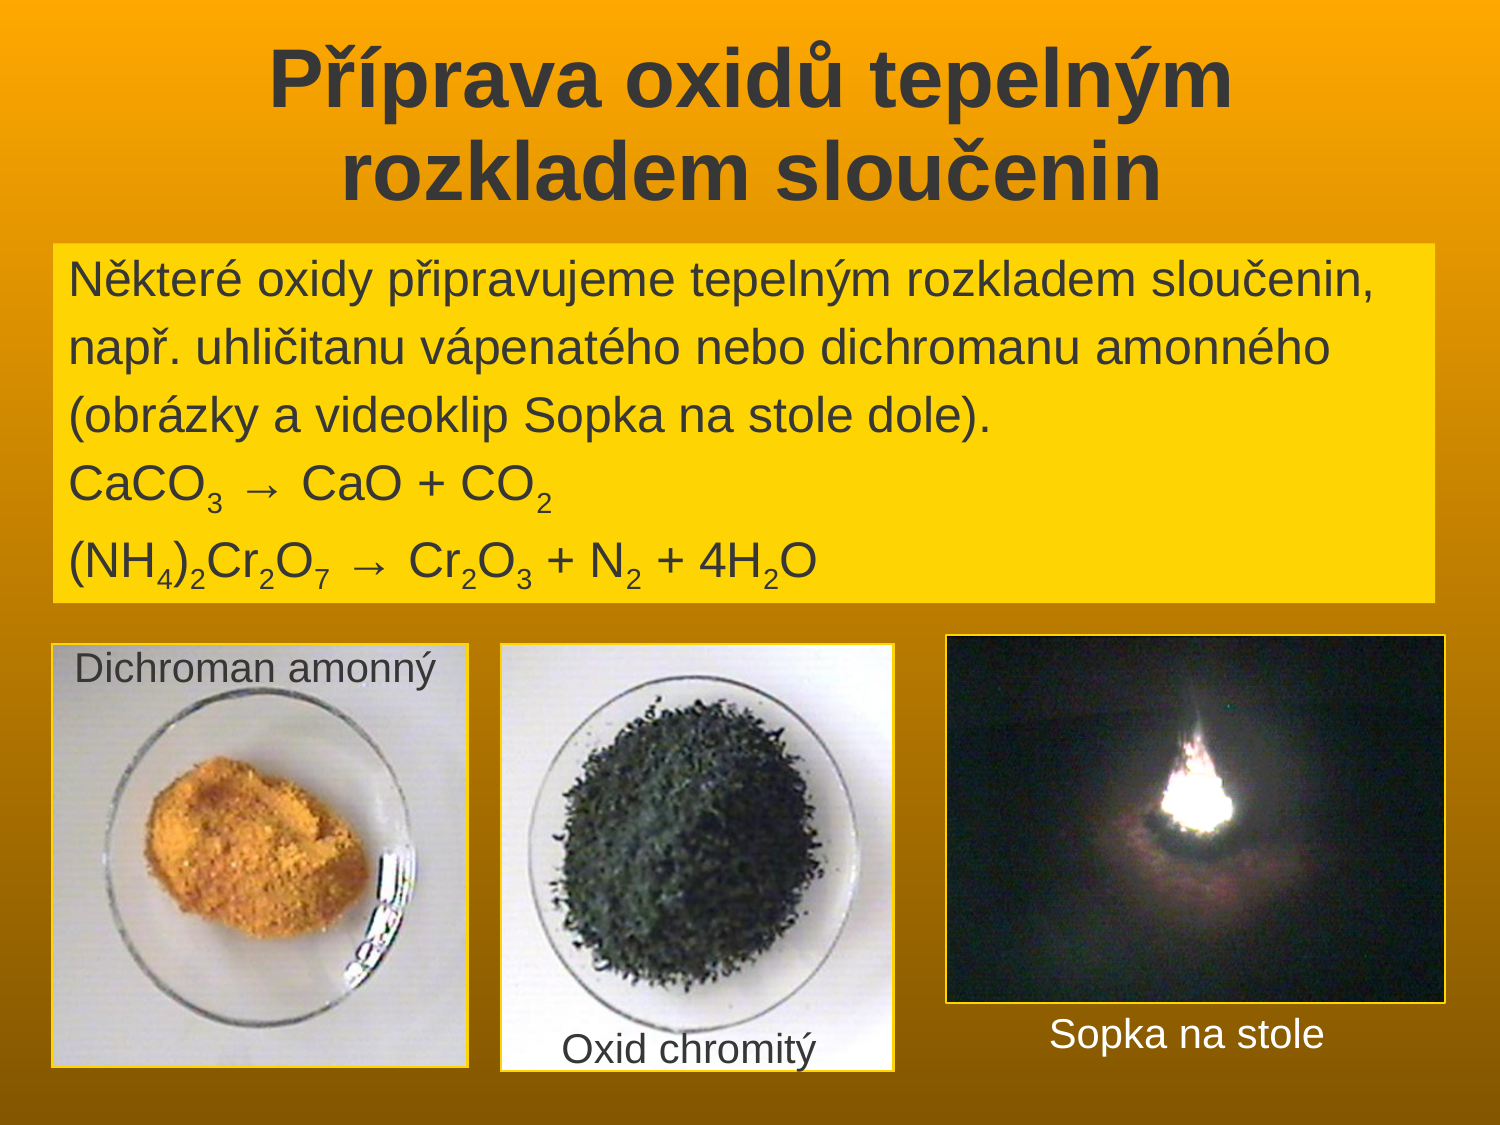

# Příprava oxidů tepelným rozkladem sloučenin
Některé oxidy připravujeme tepelným rozkladem sloučenin,
např. uhličitanu vápenatého nebo dichromanu amonného
(obrázky a videoklip Sopka na stole dole).
CaCO3 → CaO + CO2
(NH4)2Cr2O7 → Cr2O3 + N2 + 4H2O
Dichroman amonný
Sopka na stole
Oxid chromitý